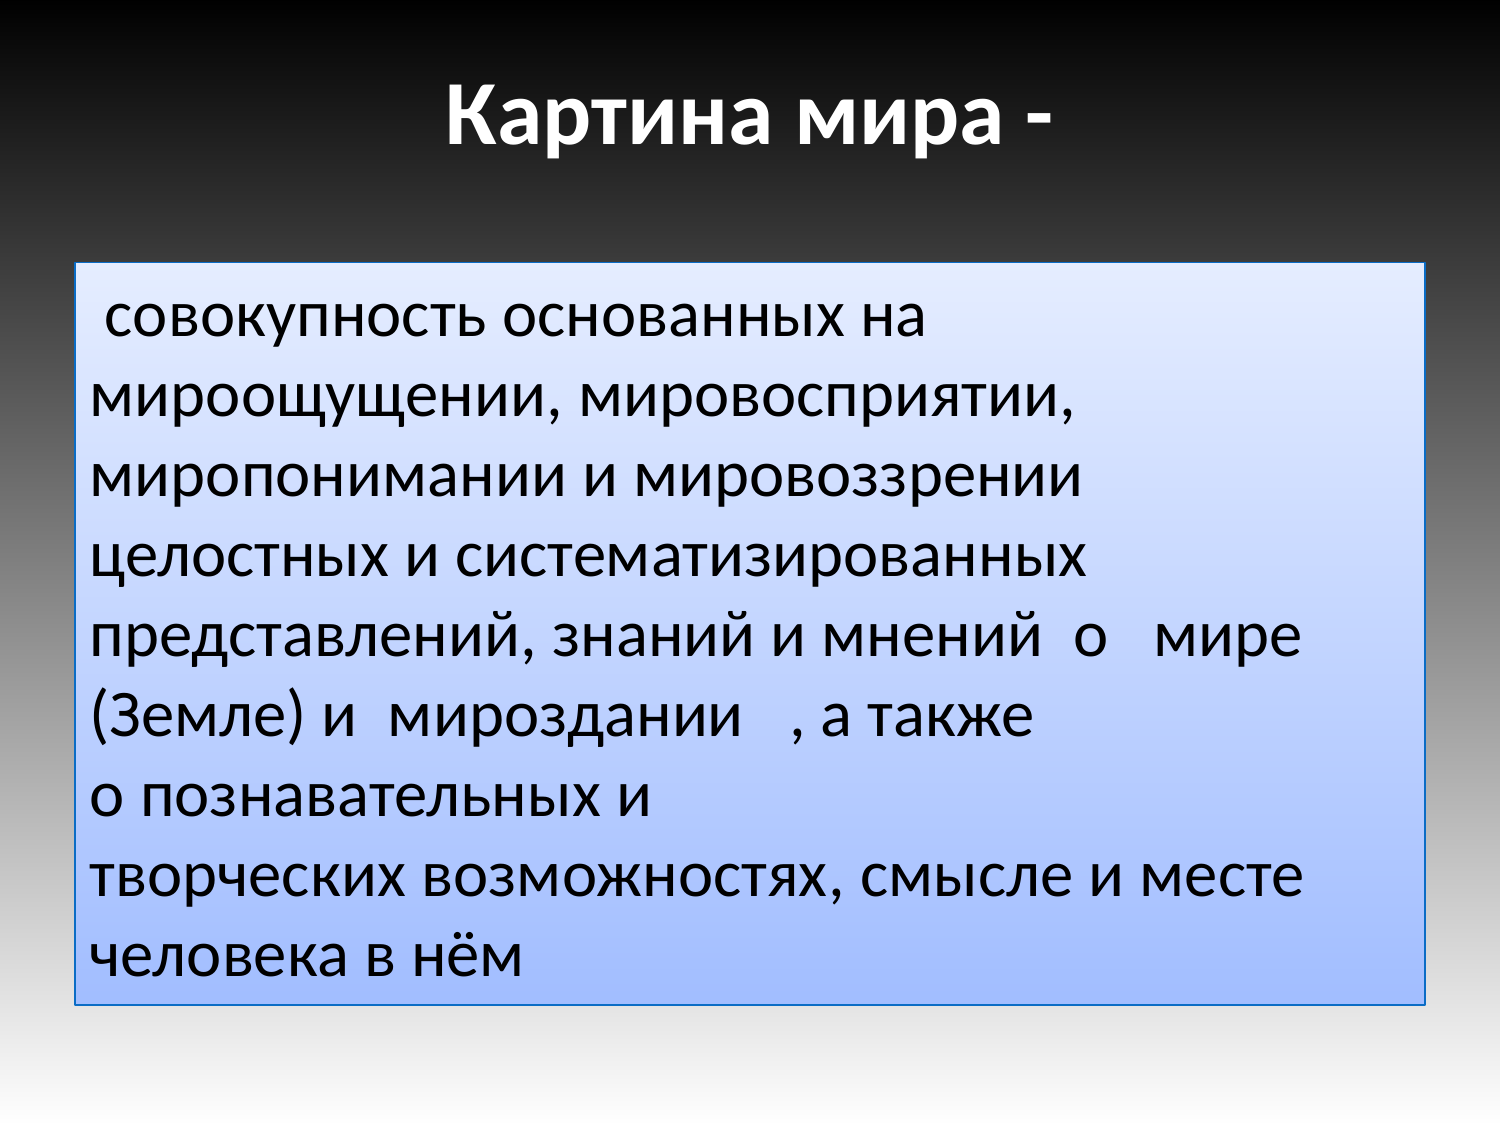

# Картина мира -
 совокупность основанных на  мироощущении, мировосприятии, миропонимании и мировоззрении целостных и систематизированных  представлений, знаний и мнений о мире (Земле) и  мироздании   , а также о познавательных и творческих возможностях, смысле и месте человека в нём